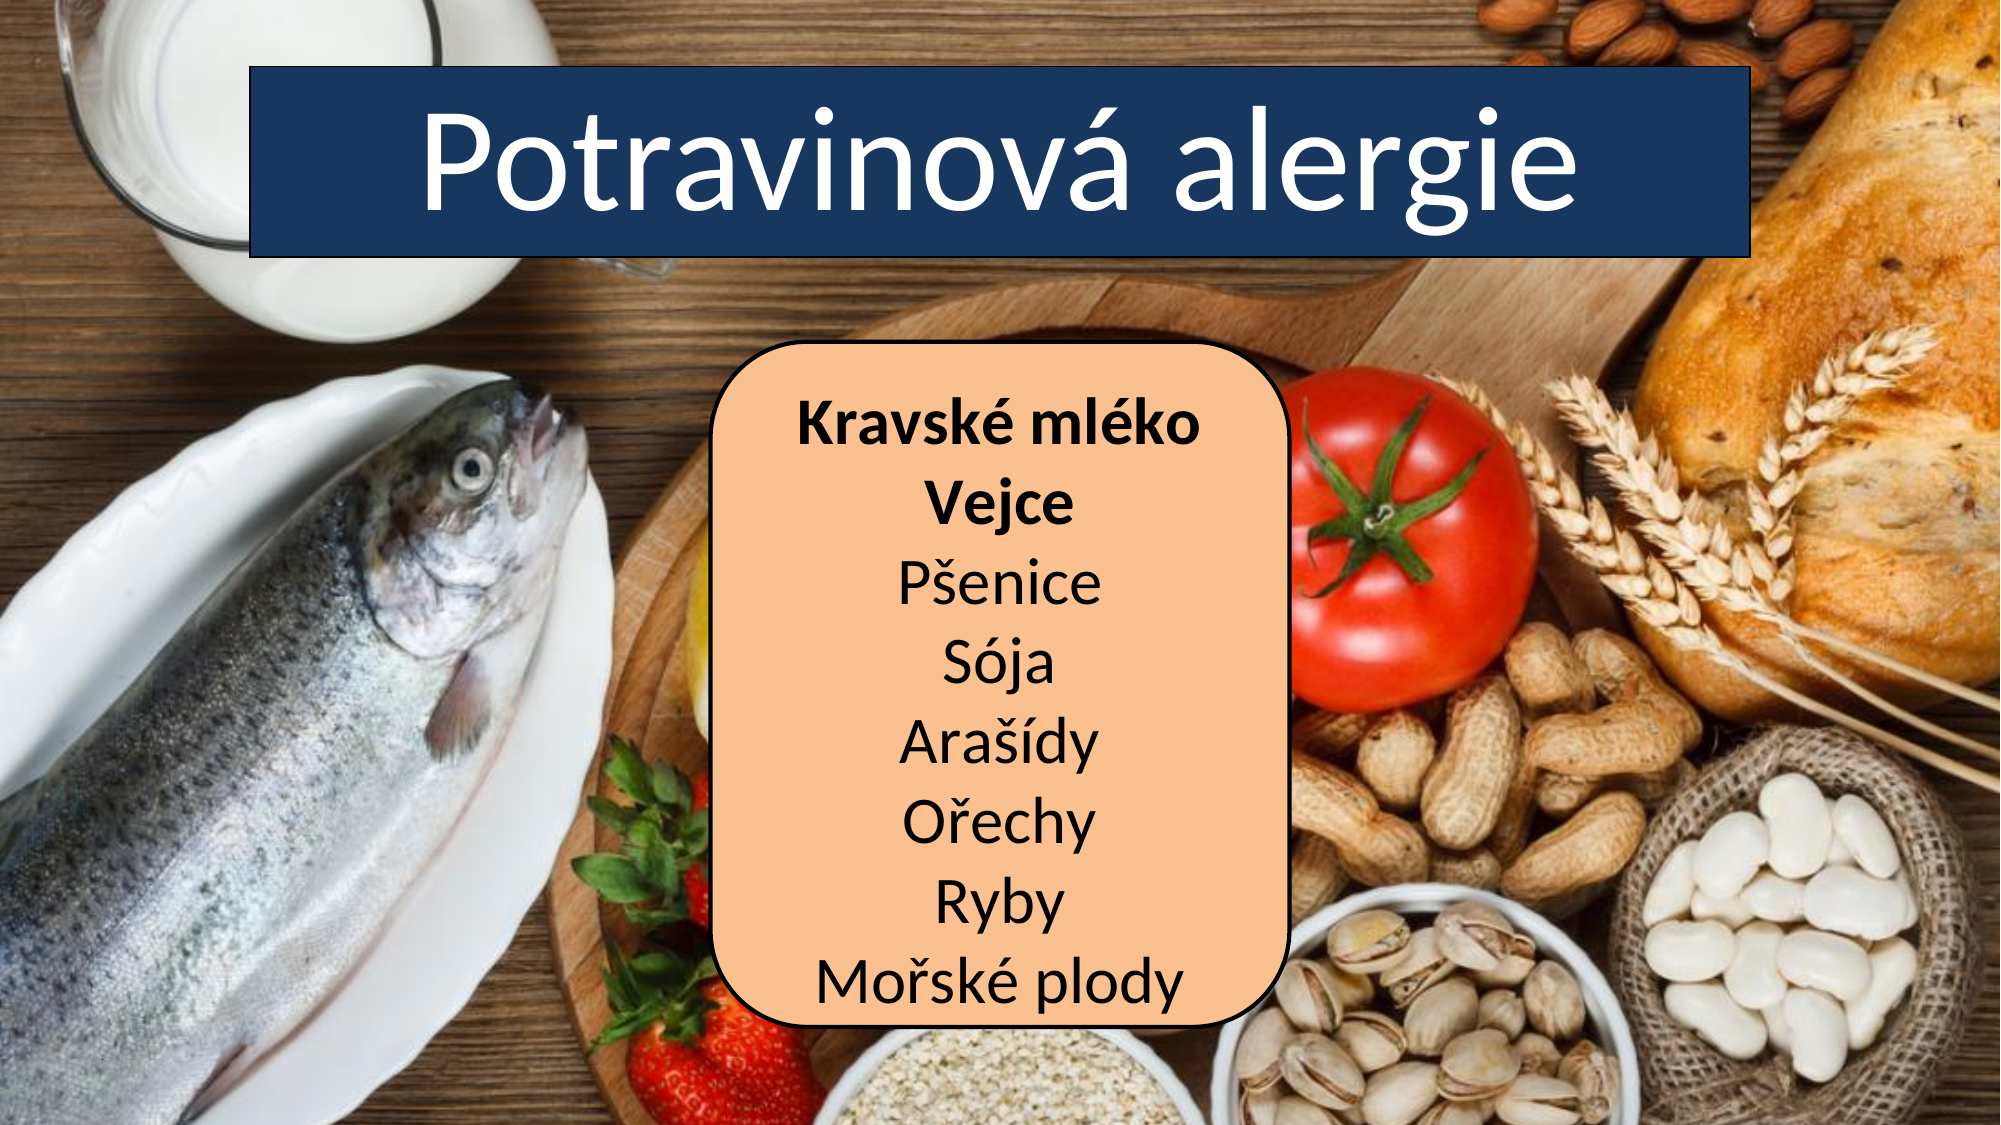

Potravinová alergie
Kravské mléko
Vejce
Pšenice
Sója
Arašídy
Ořechy
Ryby
Mořské plody